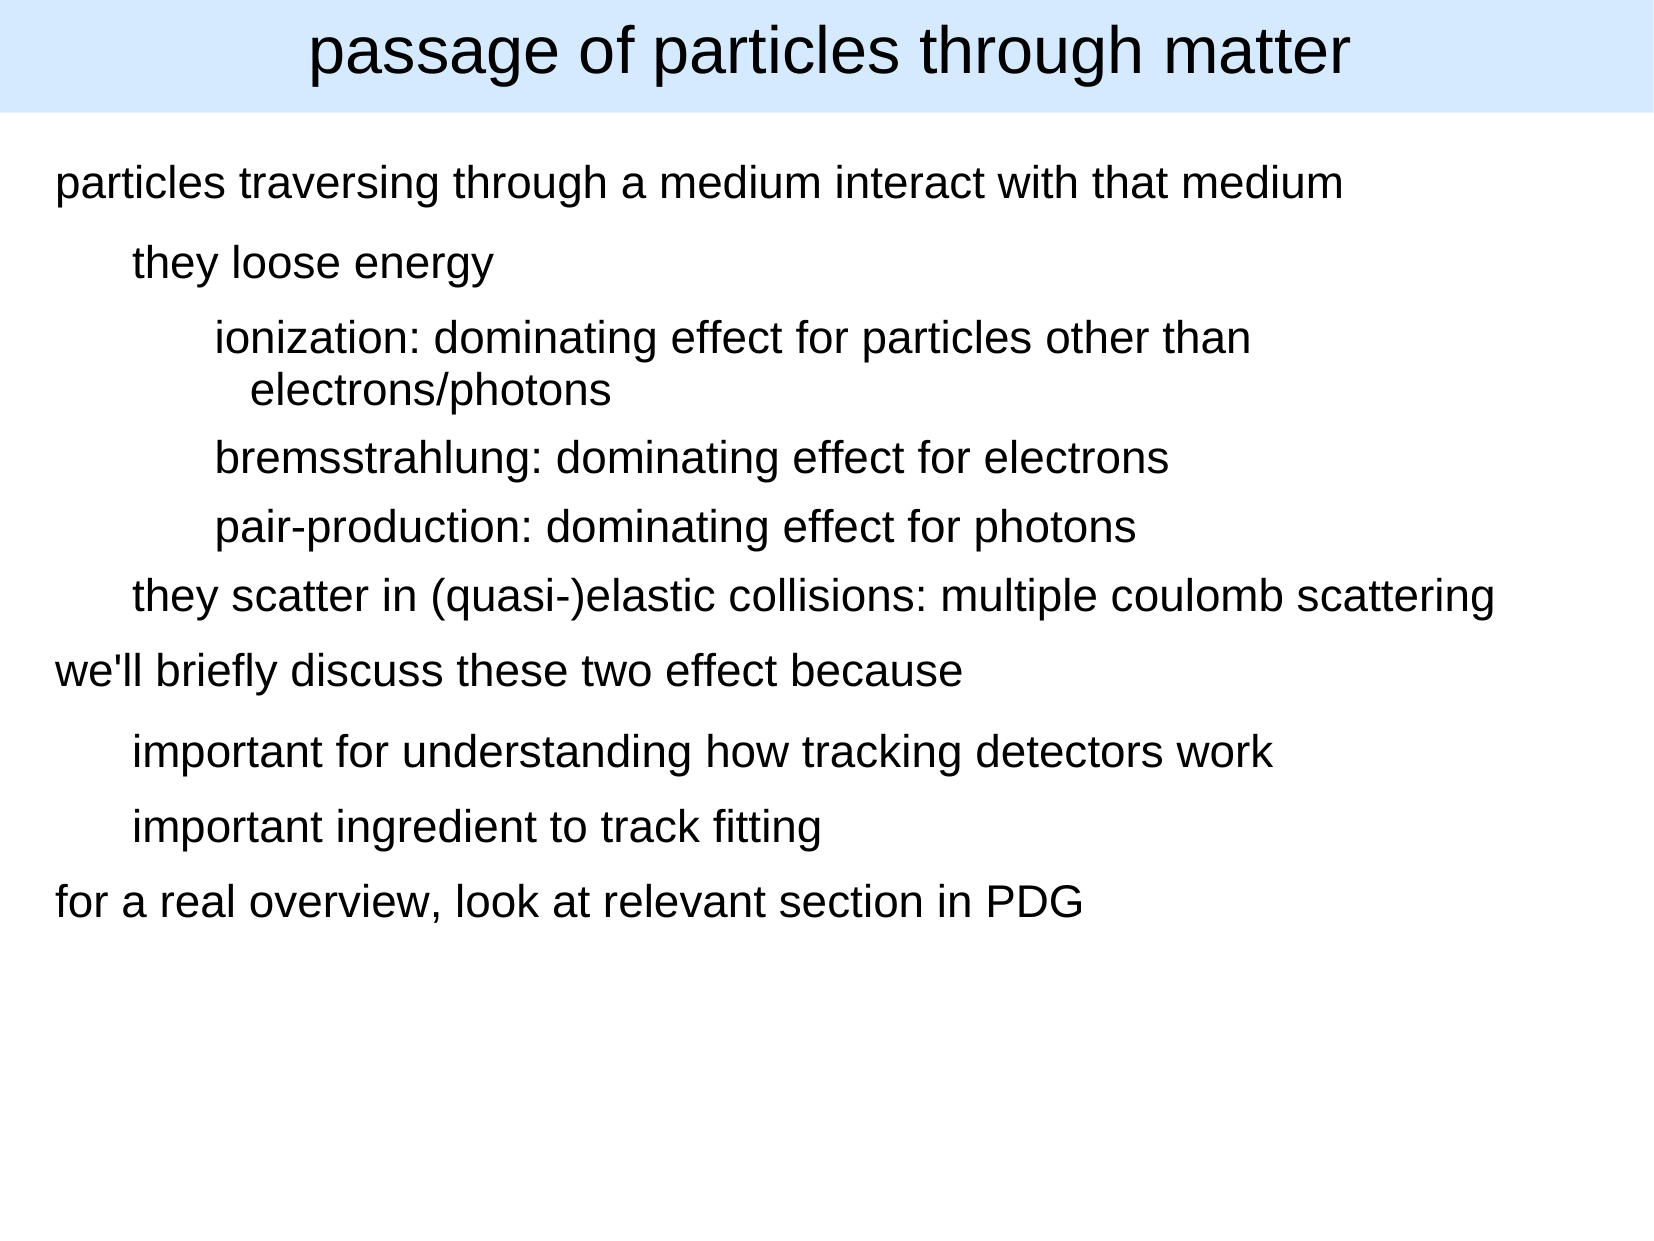

# passage of particles through matter
particles traversing through a medium interact with that medium
they loose energy
ionization: dominating effect for particles other than electrons/photons
bremsstrahlung: dominating effect for electrons
pair-production: dominating effect for photons
they scatter in (quasi-)elastic collisions: multiple coulomb scattering
we'll briefly discuss these two effect because
important for understanding how tracking detectors work
important ingredient to track fitting
for a real overview, look at relevant section in PDG